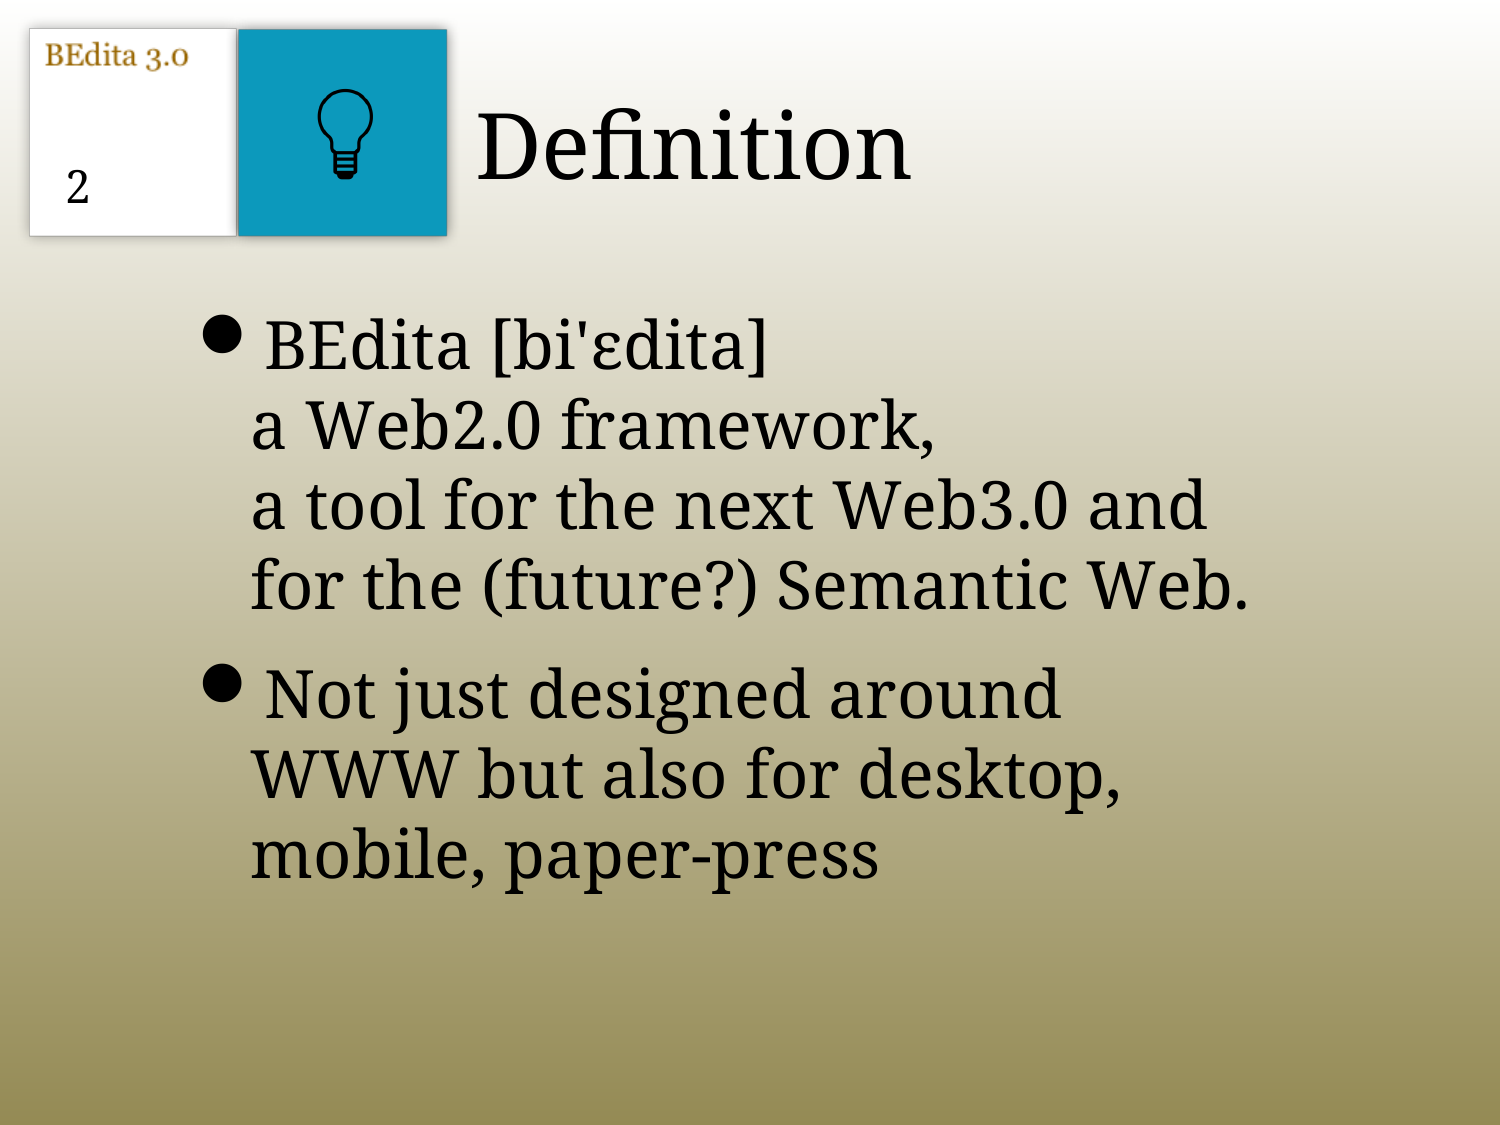

Definition
BEdita [bi'εdita]
a Web2.0 framework,
a tool for the next Web3.0 and
for the (future?) Semantic Web.
Not just designed around WWW but also for desktop, mobile, paper-press